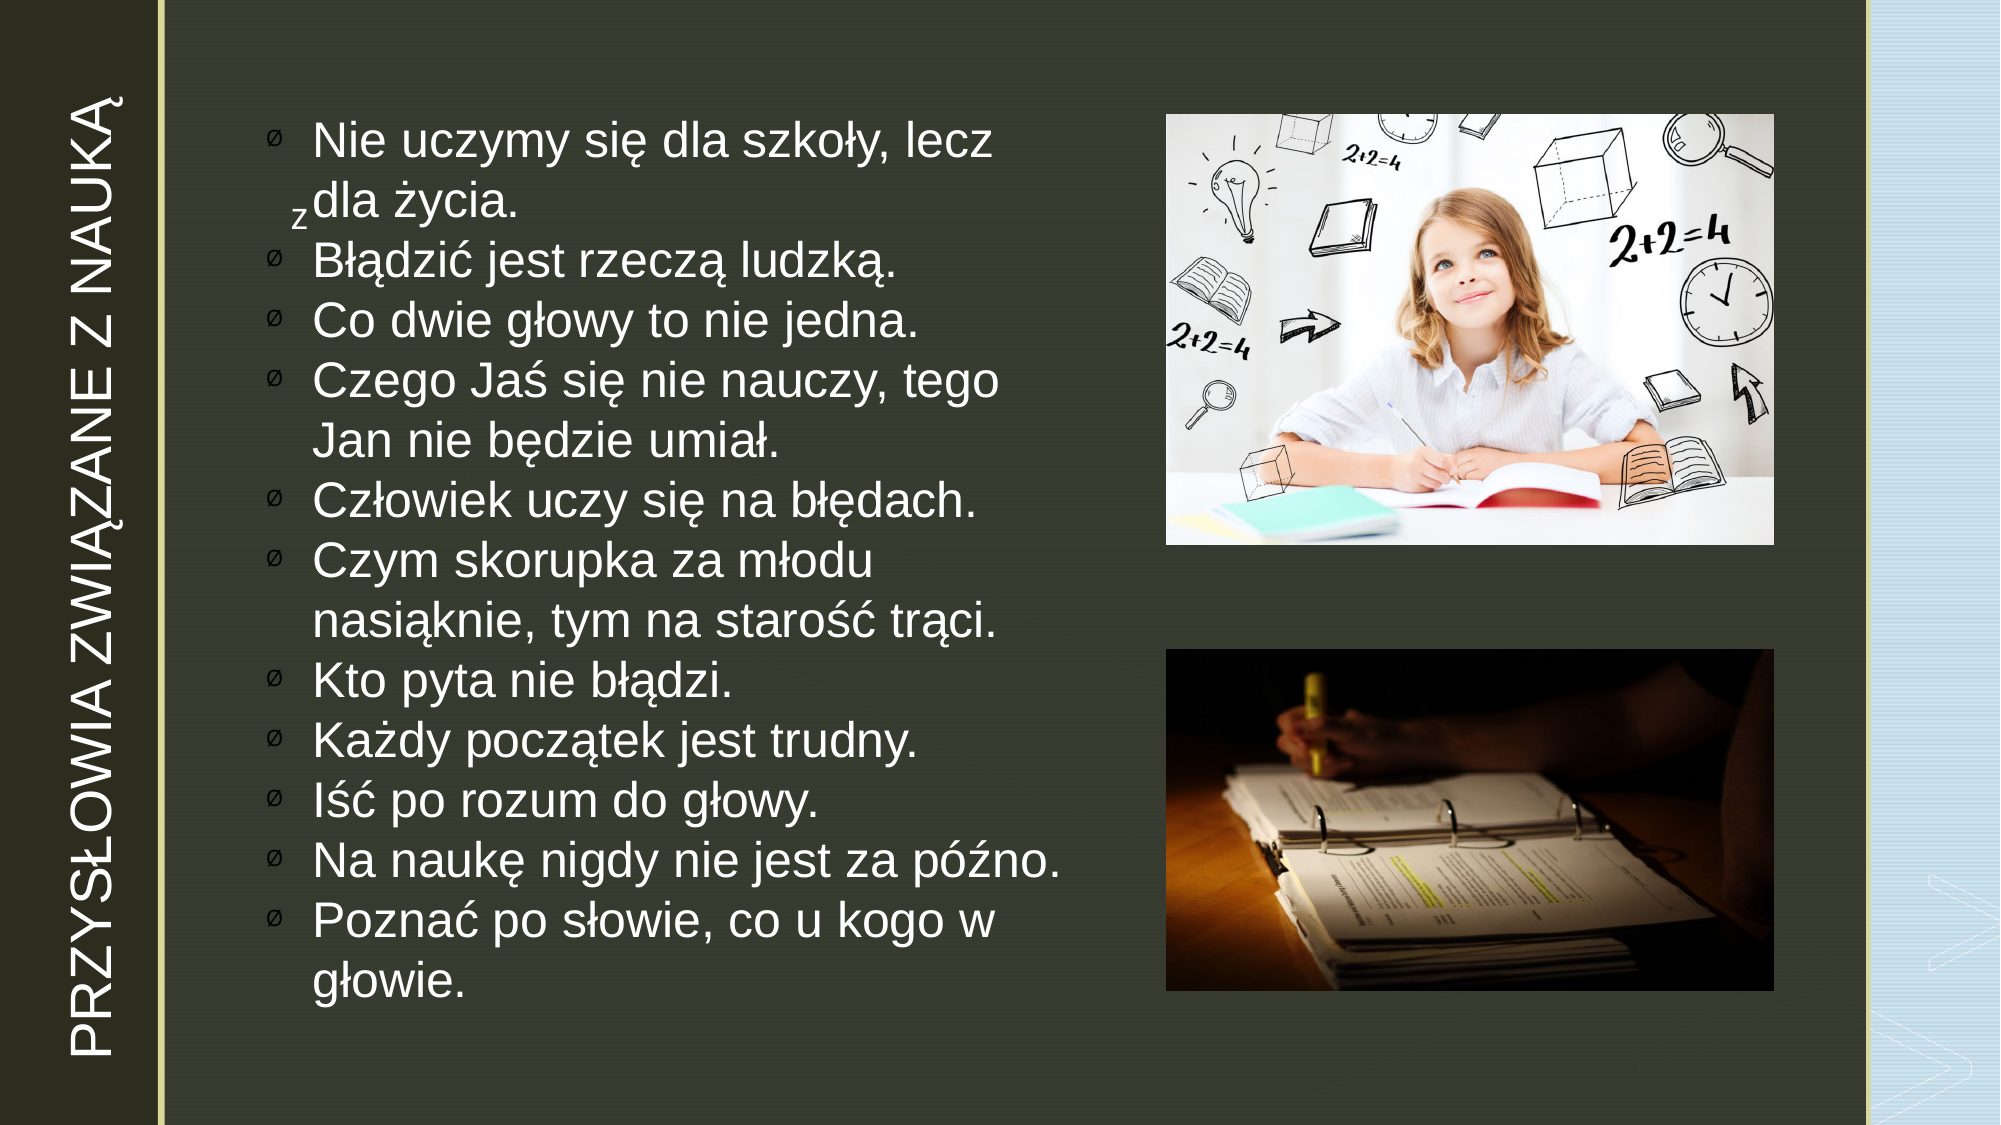

Nie uczymy się dla szkoły, lecz dla życia.
Błądzić jest rzeczą ludzką.
Co dwie głowy to nie jedna.
Czego Jaś się nie nauczy, tego Jan nie będzie umiał.
Człowiek uczy się na błędach.
Czym skorupka za młodu nasiąknie, tym na starość trąci.
Kto pyta nie błądzi.
Każdy początek jest trudny.
Iść po rozum do głowy.
Na naukę nigdy nie jest za późno.
Poznać po słowie, co u kogo w głowie.
PRZYSŁOWIA ZWIĄZANE Z NAUKĄ